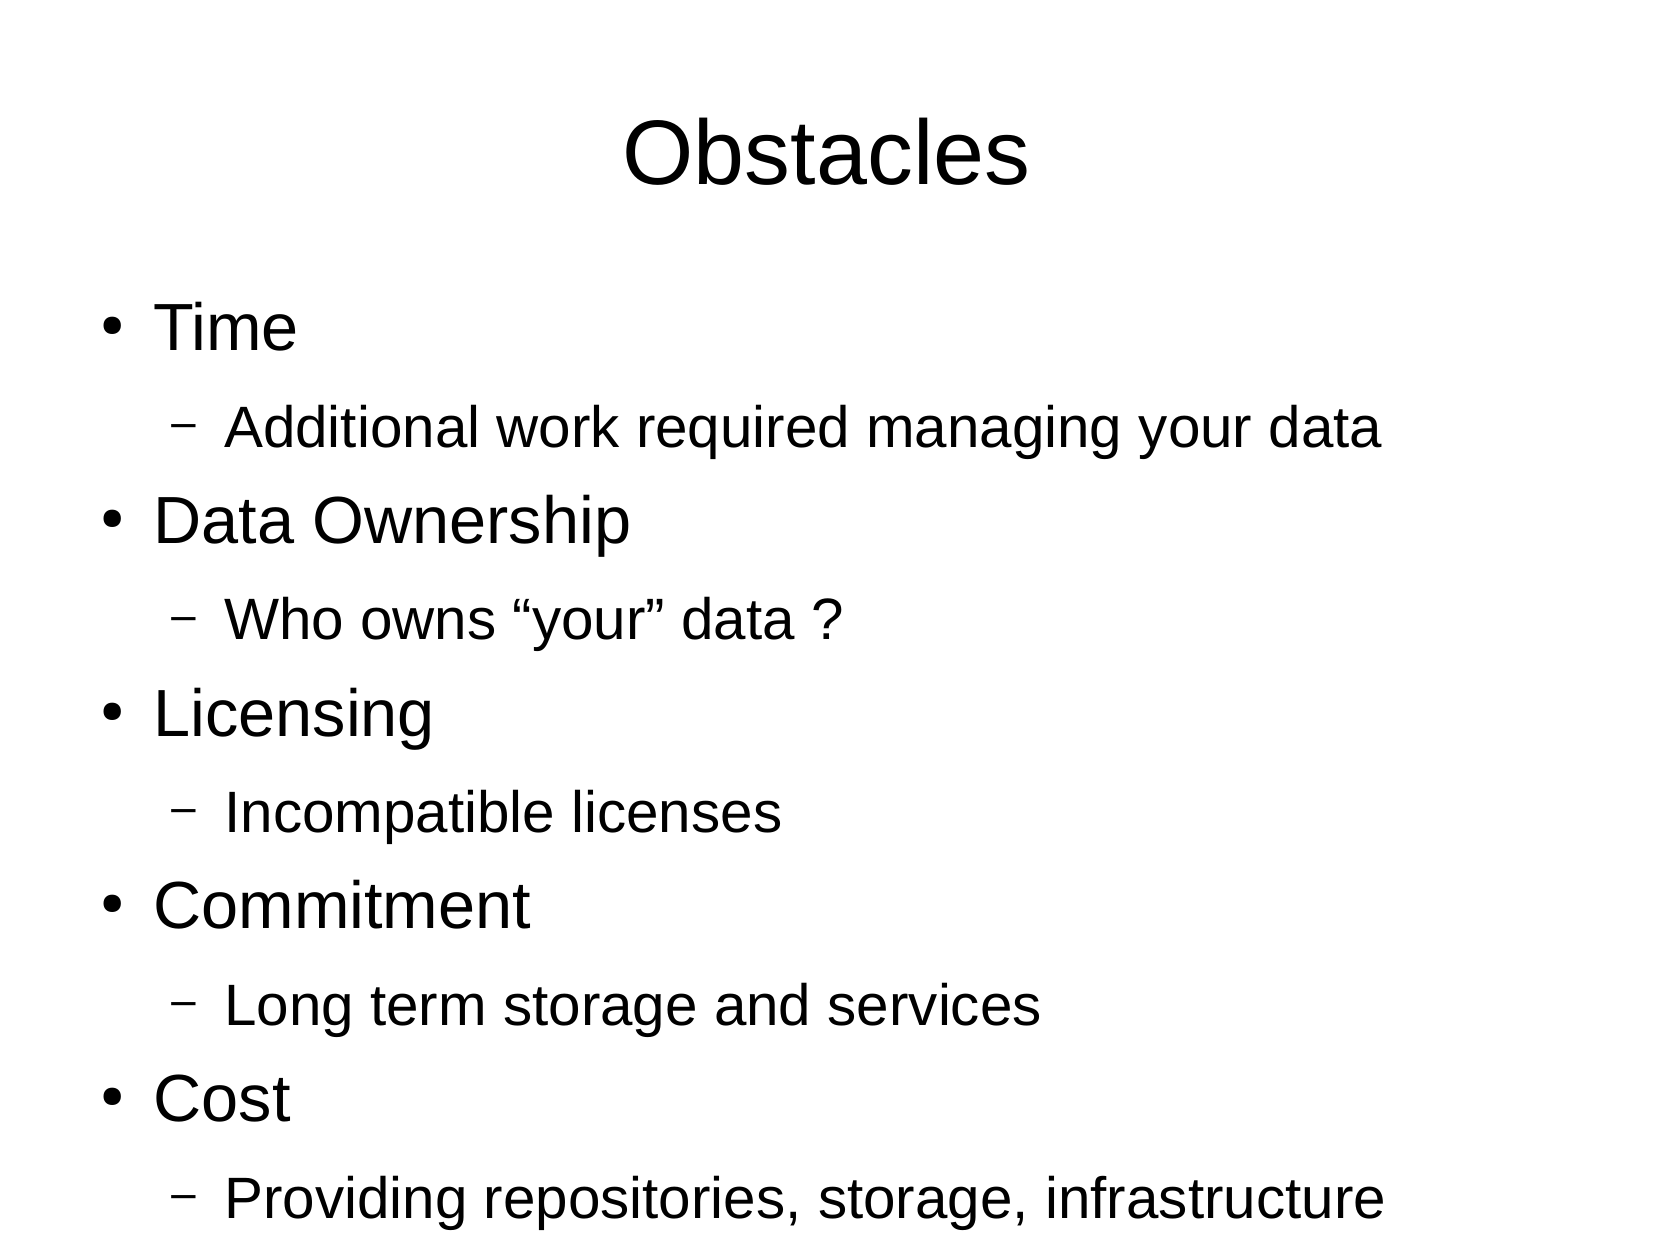

# Obstacles
Time
Additional work required managing your data
Data Ownership
Who owns “your” data ?
Licensing
Incompatible licenses
Commitment
Long term storage and services
Cost
Providing repositories, storage, infrastructure